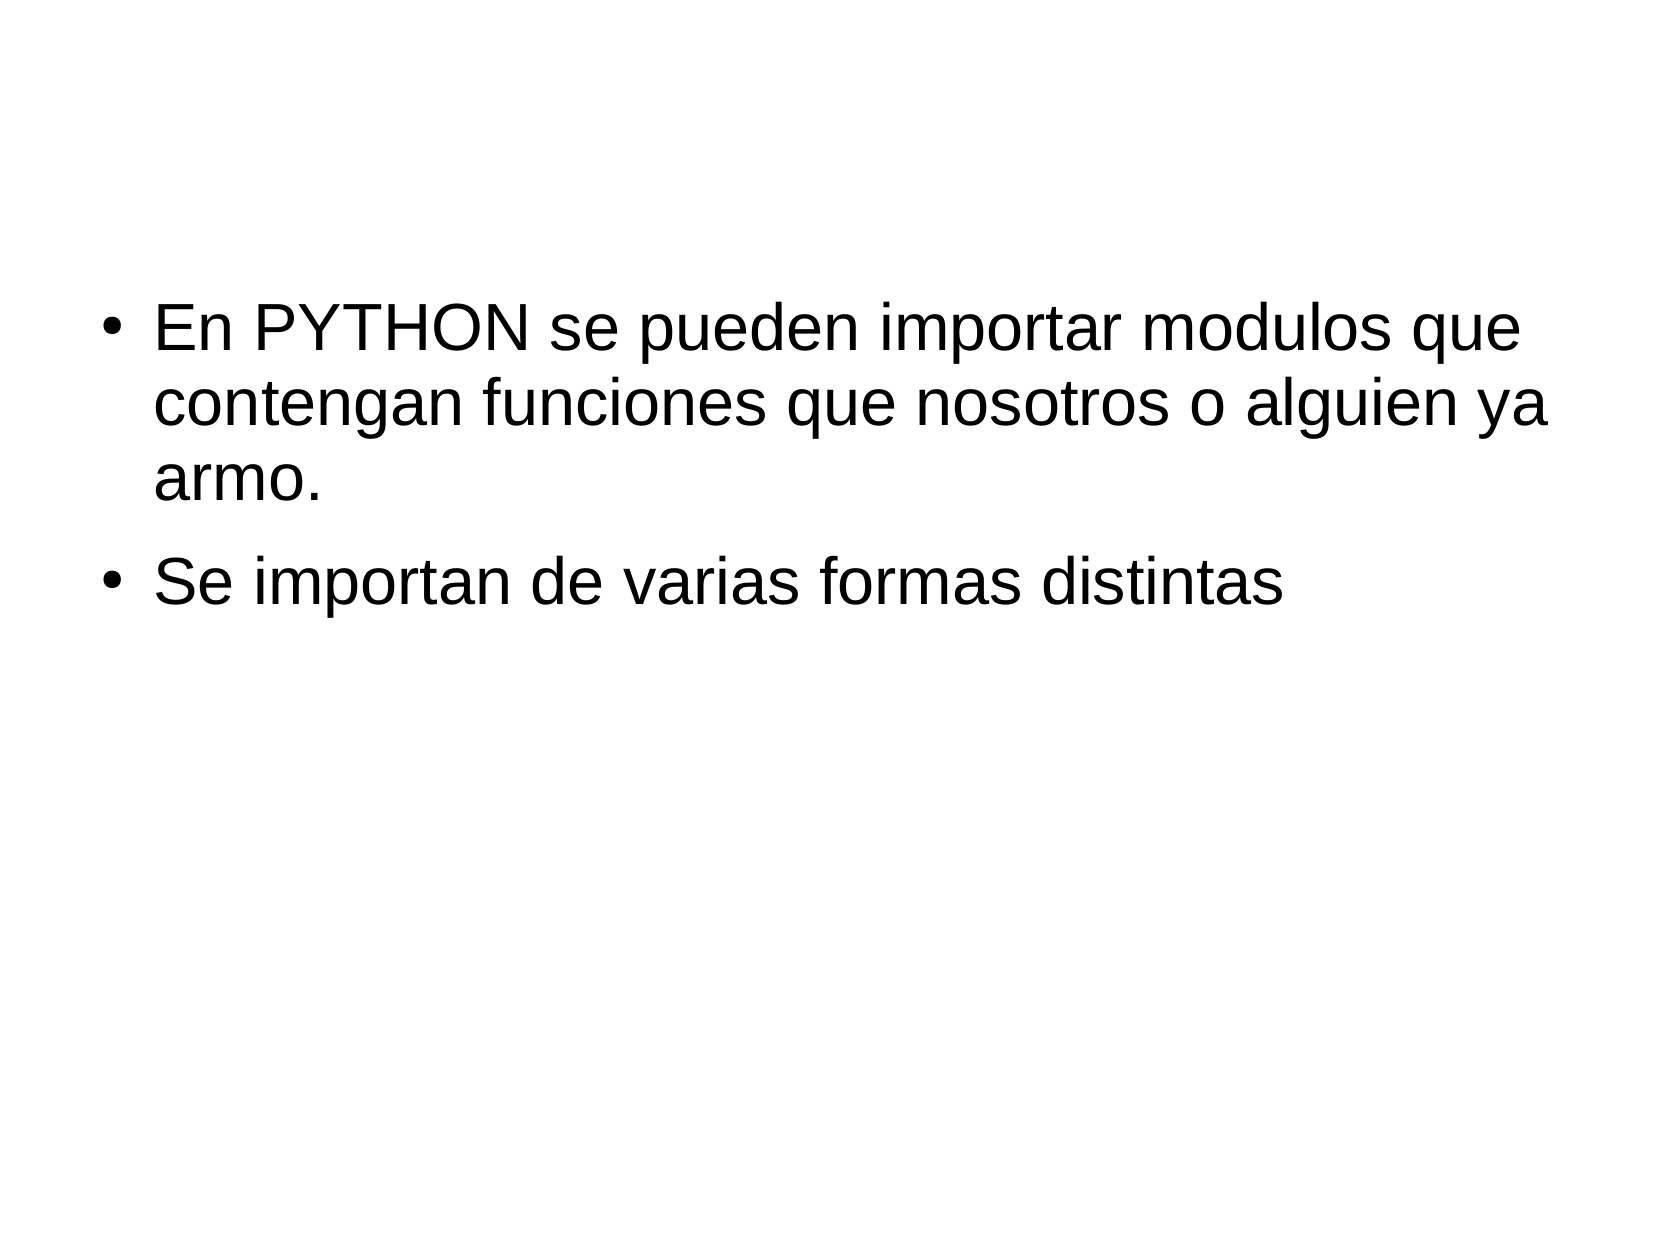

#
En PYTHON se pueden importar modulos que contengan funciones que nosotros o alguien ya armo.
Se importan de varias formas distintas